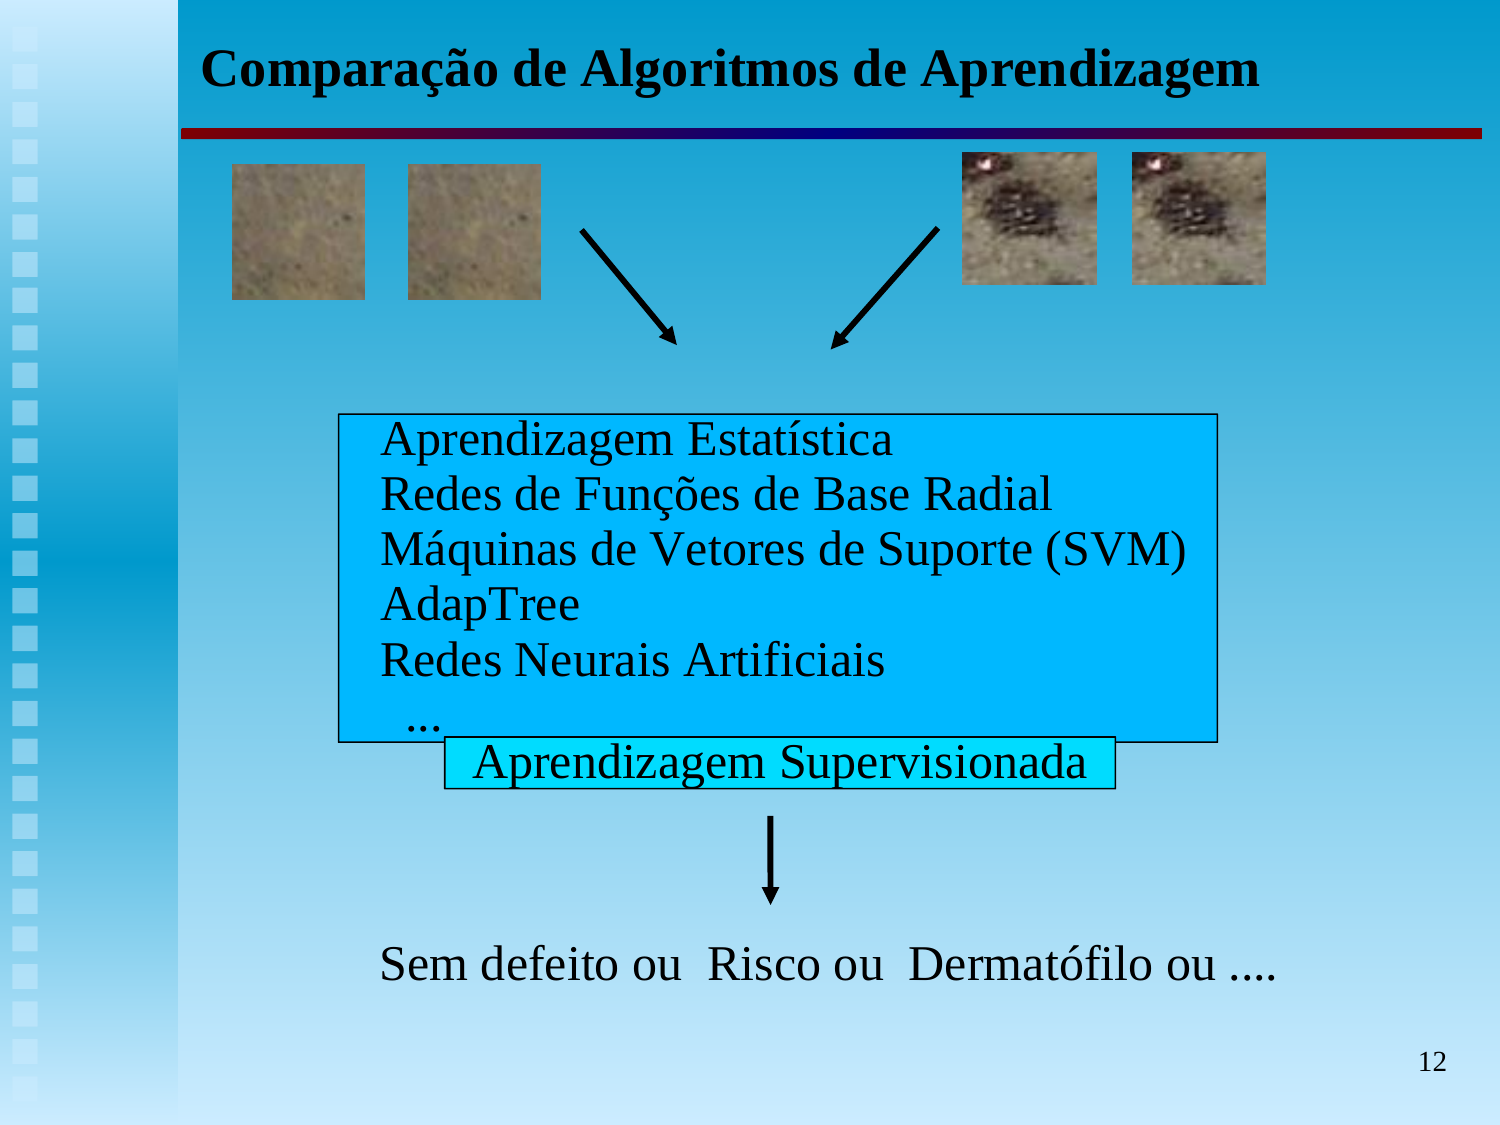

# Comparação de Algoritmos de Aprendizagem
 Aprendizagem Estatística
 Redes de Funções de Base Radial
 Máquinas de Vetores de Suporte (SVM)
 AdapTree
 Redes Neurais Artificiais
 ...
Aprendizagem Supervisionada
Sem defeito ou Risco ou Dermatófilo ou ....